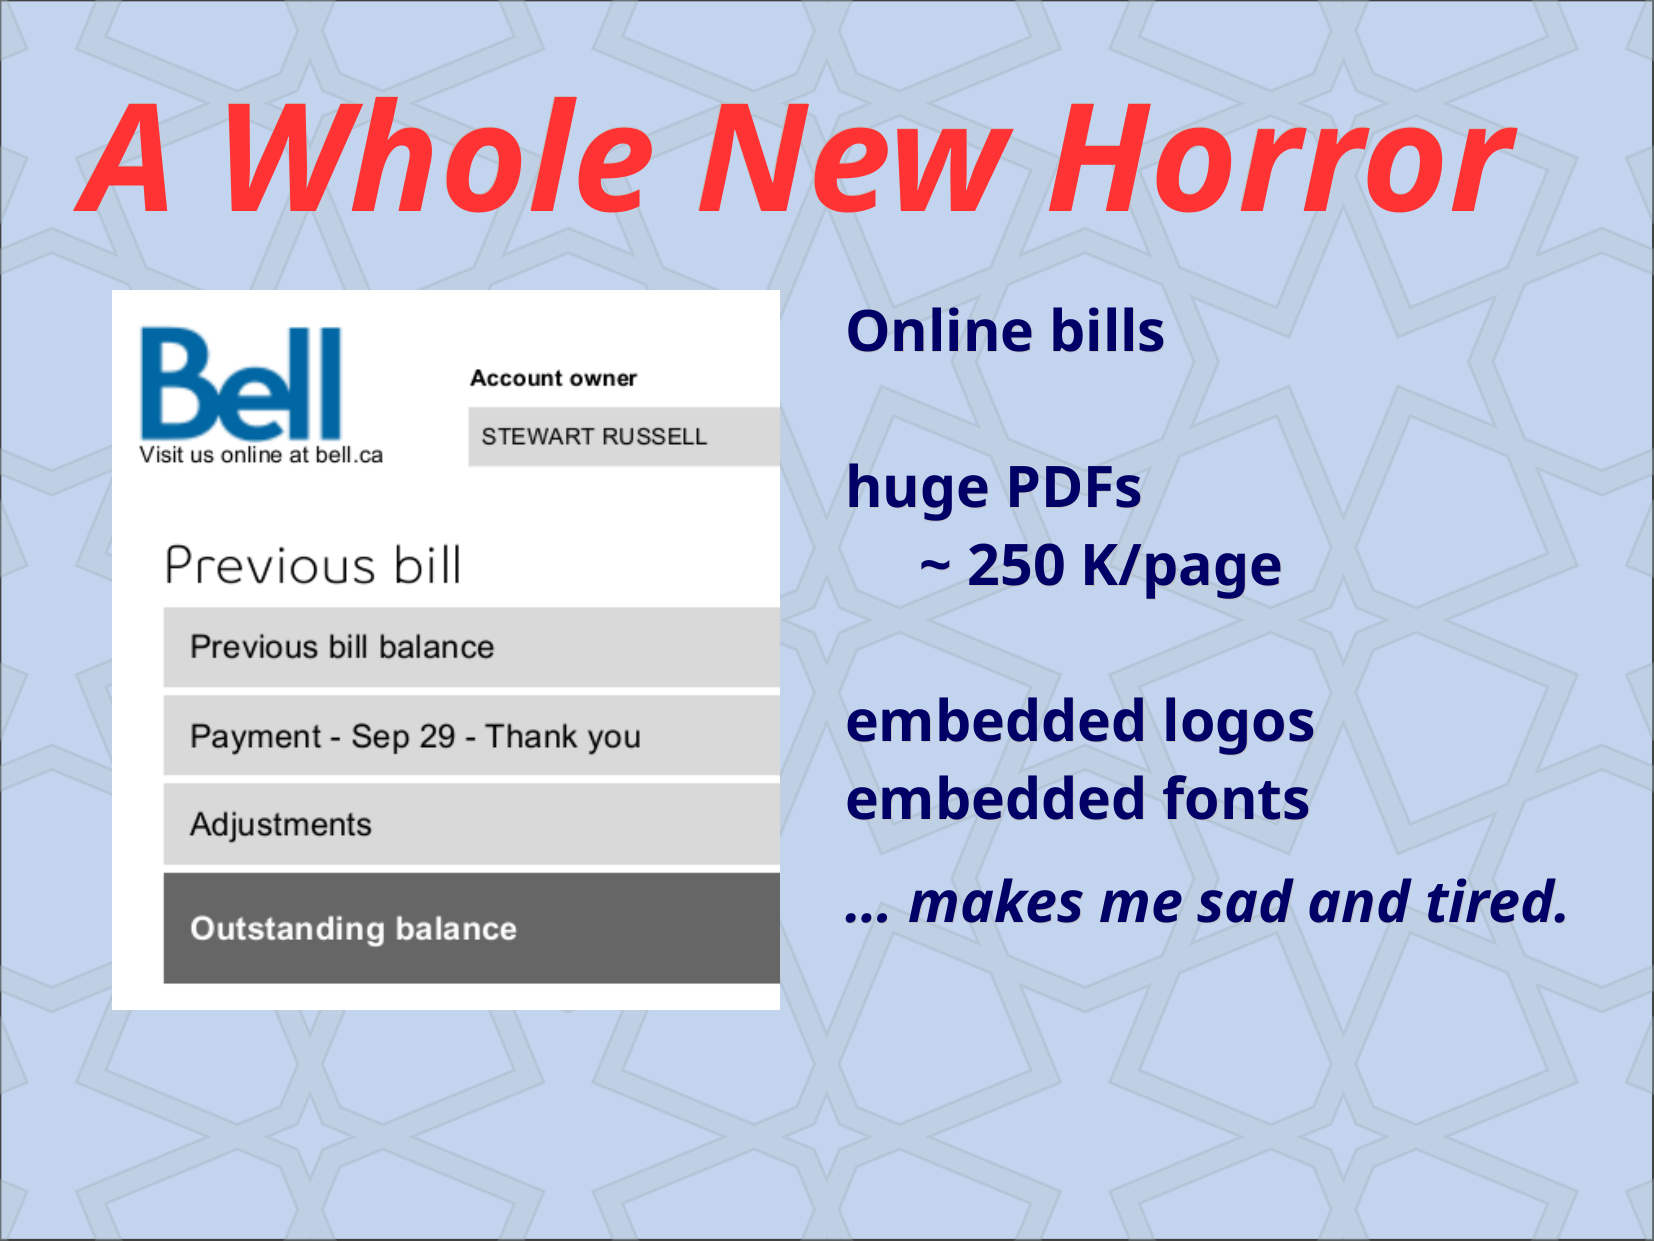

# A Whole New Horror
Online bills
huge PDFs
 ~ 250 K/page
embedded logos
embedded fonts
… makes me sad and tired.